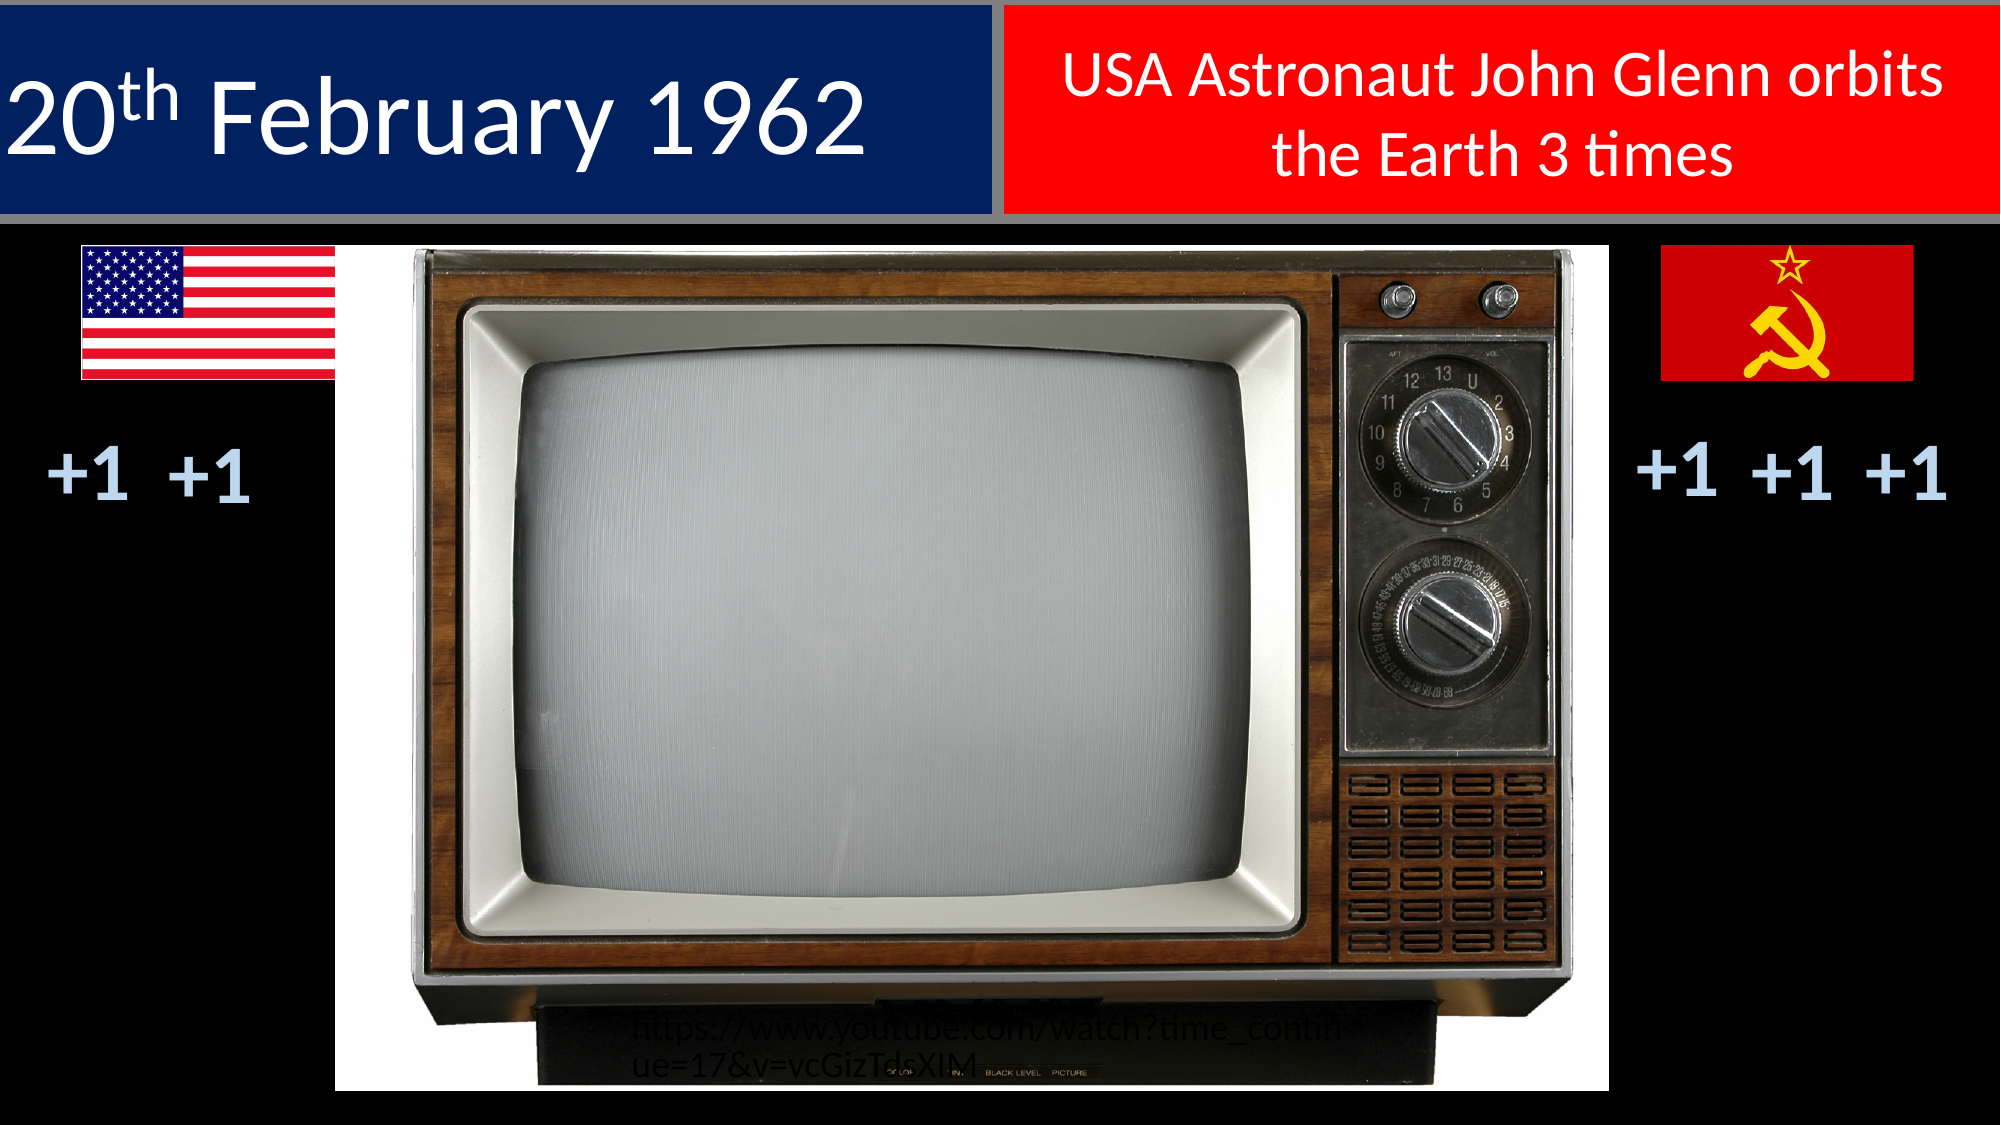

20th February 1962
USA Astronaut John Glenn orbits the Earth 3 times
+1
+1
+1
+1
+1
https://www.youtube.com/watch?time_continue=17&v=vcGizTdsXIM